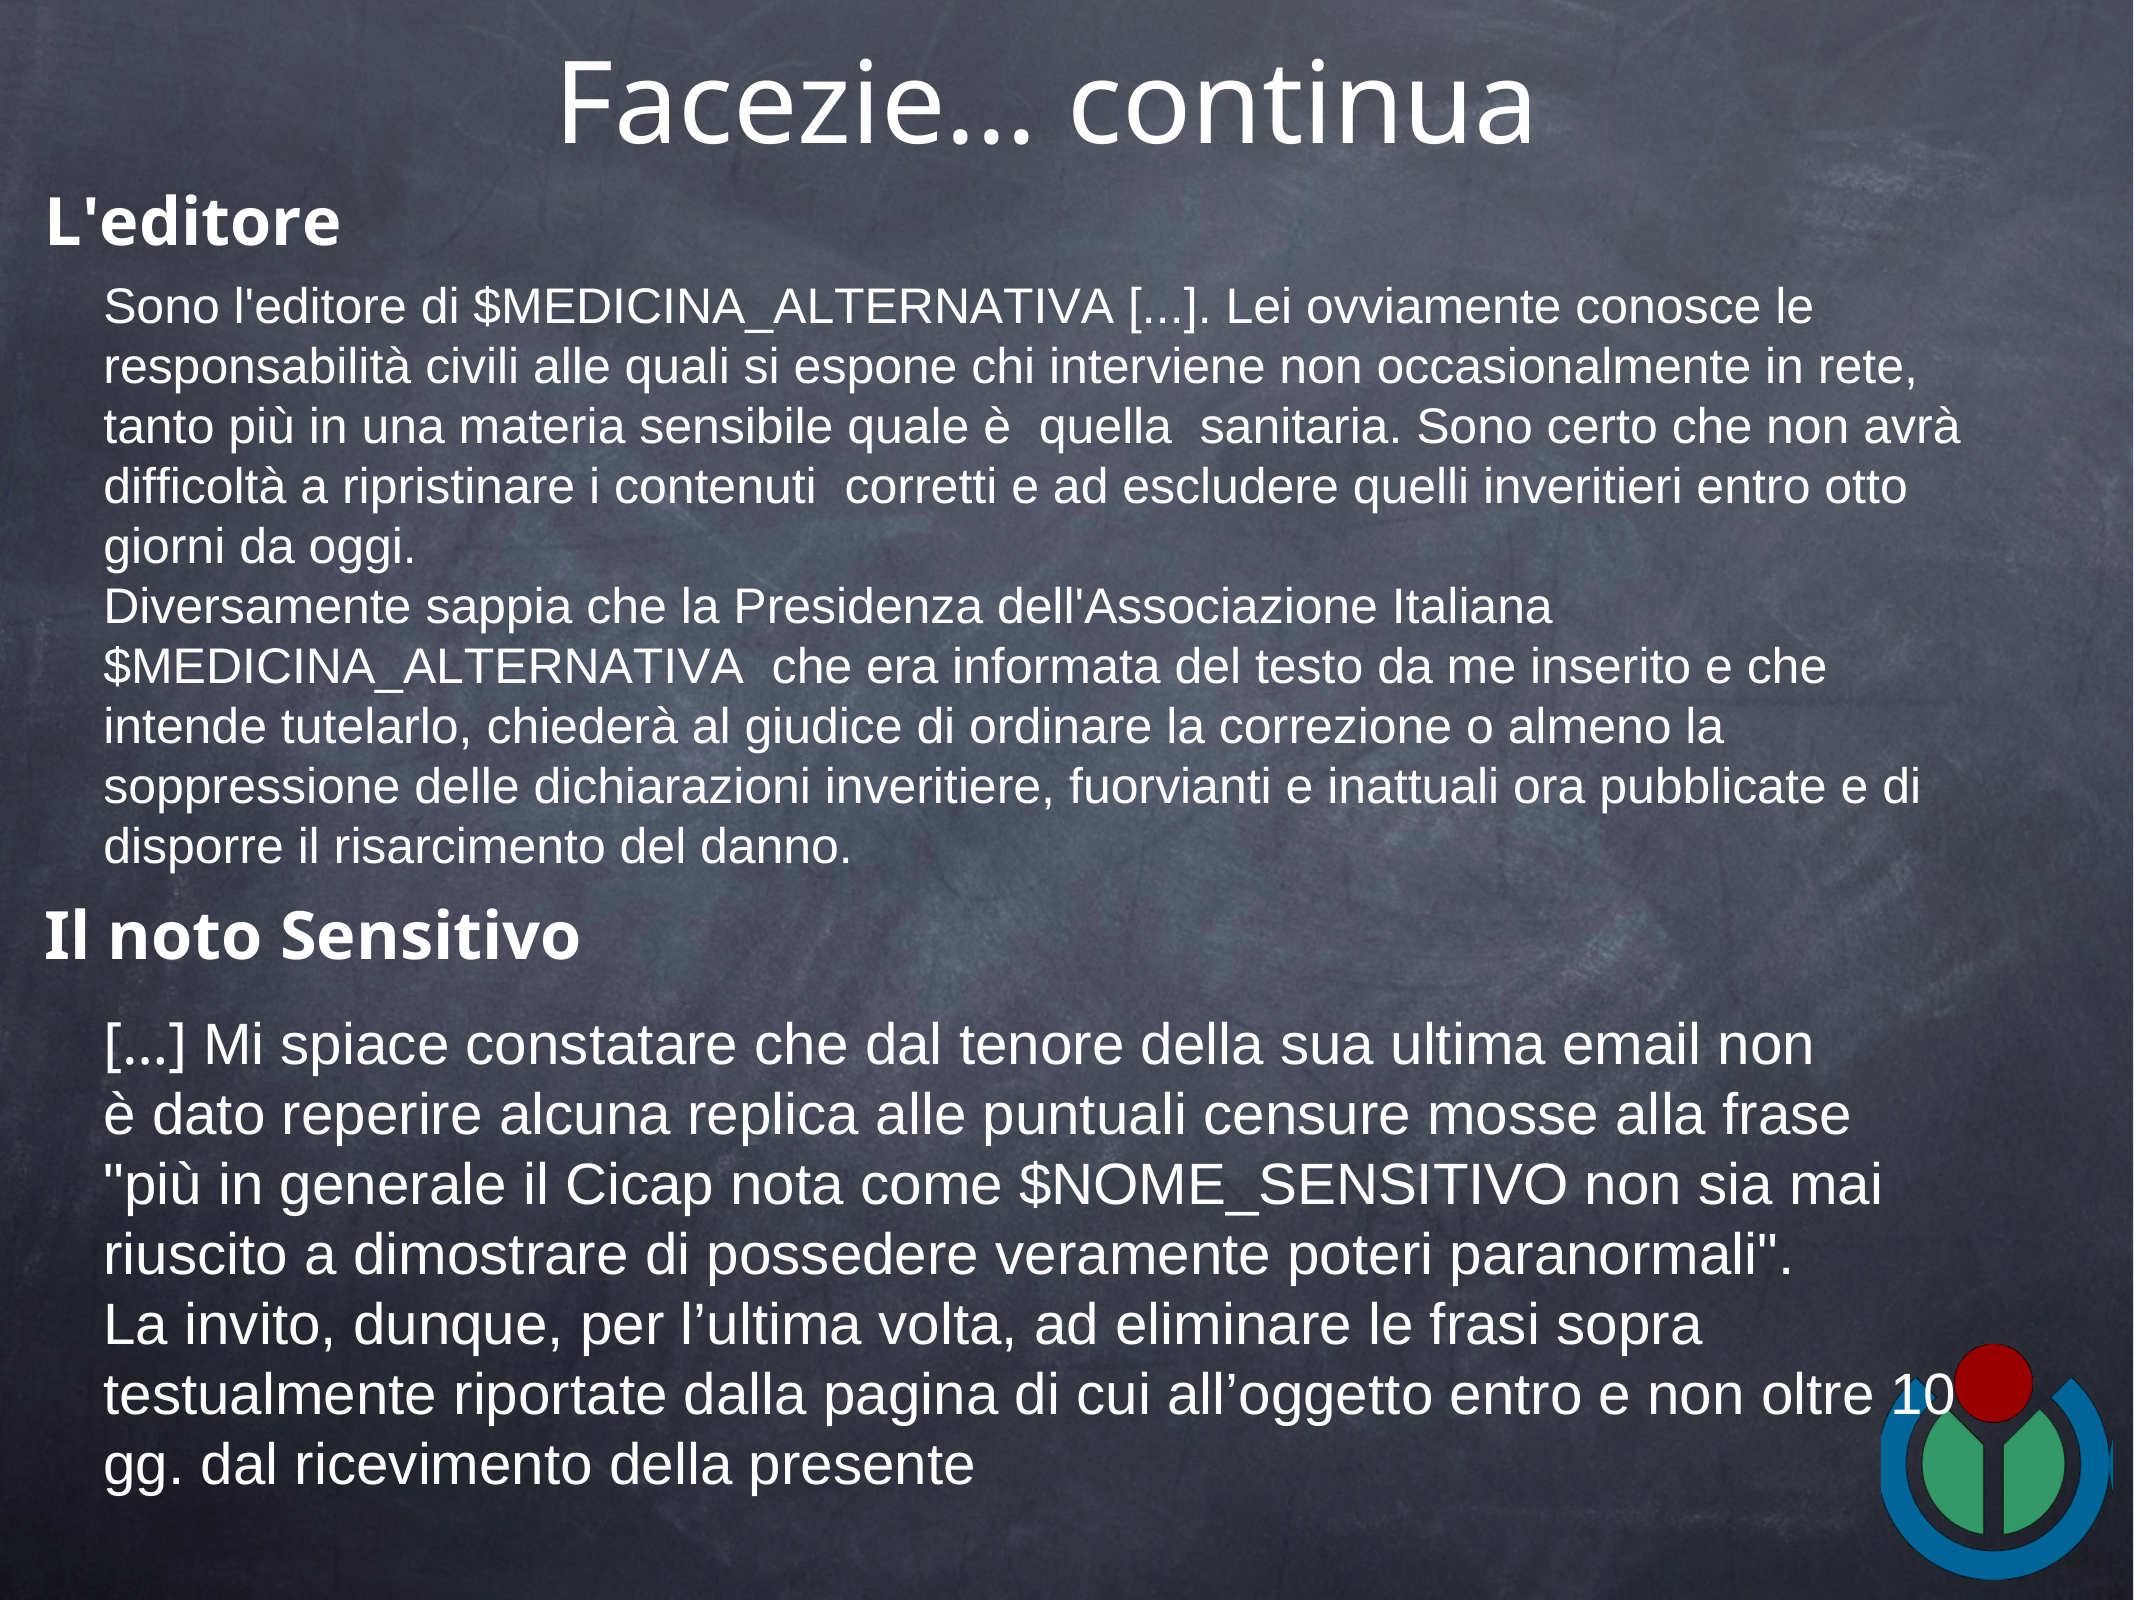

Facezie... continua
L'editore
Sono l'editore di $MEDICINA_ALTERNATIVA [...]. Lei ovviamente conosce le responsabilità civili alle quali si espone chi interviene non occasionalmente in rete, tanto più in una materia sensibile quale è  quella sanitaria. Sono certo che non avrà difficoltà a ripristinare i contenuti corretti e ad escludere quelli inveritieri entro otto giorni da oggi.
Diversamente sappia che la Presidenza dell'Associazione Italiana $MEDICINA_ALTERNATIVA che era informata del testo da me inserito e che intende tutelarlo, chiederà al giudice di ordinare la correzione o almeno la soppressione delle dichiarazioni inveritiere, fuorvianti e inattuali ora pubblicate e di disporre il risarcimento del danno.
Il noto Sensitivo
[…] Mi spiace constatare che dal tenore della sua ultima email non
è dato reperire alcuna replica alle puntuali censure mosse alla frase
"più in generale il Cicap nota come $NOME_SENSITIVO non sia mai
riuscito a dimostrare di possedere veramente poteri paranormali".
La invito, dunque, per l’ultima volta, ad eliminare le frasi sopra testualmente riportate dalla pagina di cui all’oggetto entro e non oltre 10 gg. dal ricevimento della presente